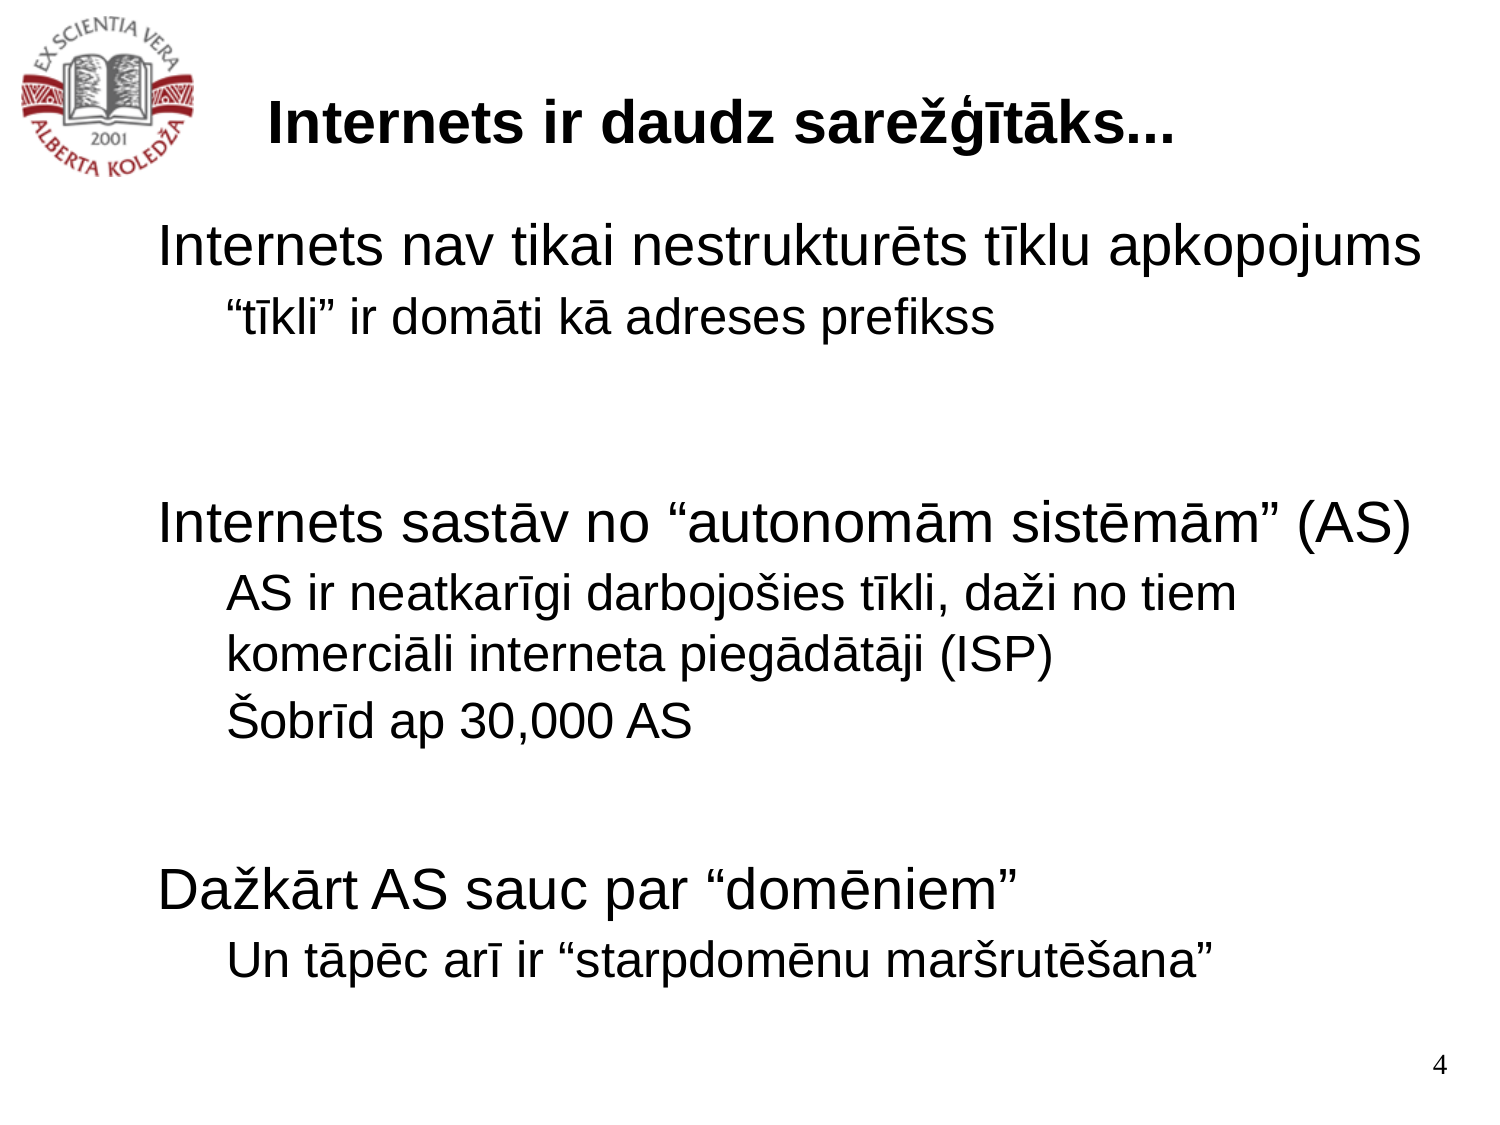

# Internets ir daudz sarežģītāks...
Internets nav tikai nestrukturēts tīklu apkopojums
“tīkli” ir domāti kā adreses prefikss
Internets sastāv no “autonomām sistēmām” (AS)
AS ir neatkarīgi darbojošies tīkli, daži no tiem komerciāli interneta piegādātāji (ISP)
Šobrīd ap 30,000 AS
Dažkārt AS sauc par “domēniem”
Un tāpēc arī ir “starpdomēnu maršrutēšana”
3